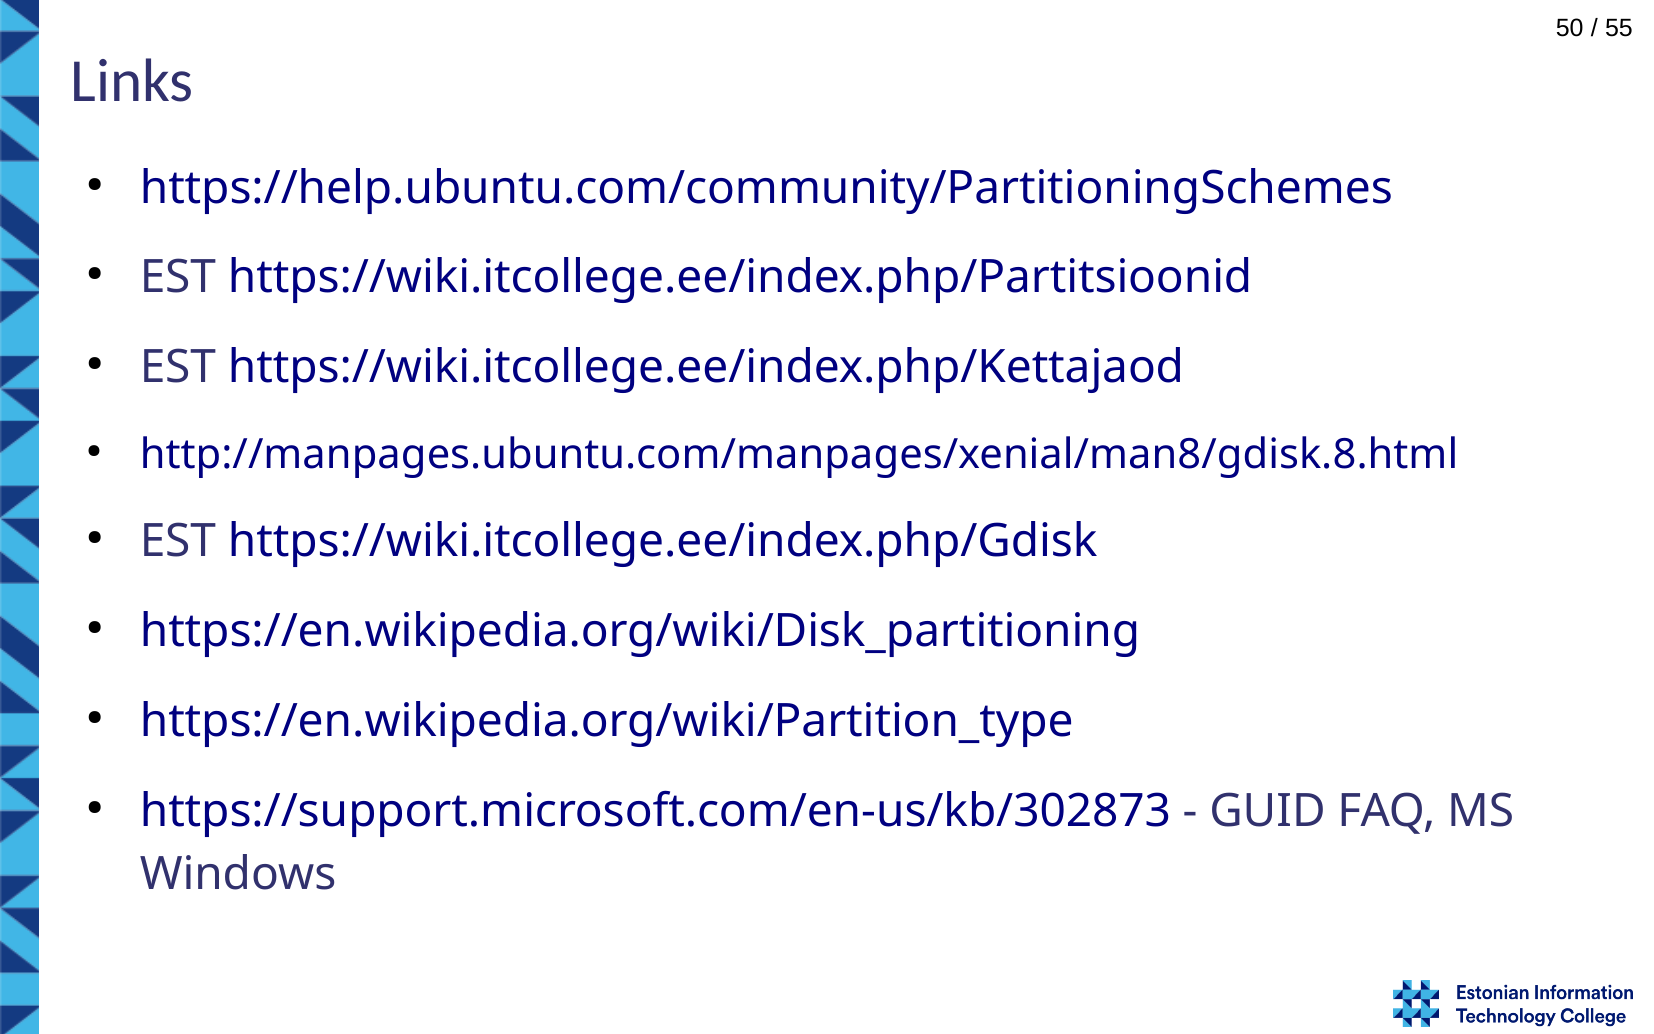

# Links
https://help.ubuntu.com/community/PartitioningSchemes
EST https://wiki.itcollege.ee/index.php/Partitsioonid
EST https://wiki.itcollege.ee/index.php/Kettajaod
http://manpages.ubuntu.com/manpages/xenial/man8/gdisk.8.html
EST https://wiki.itcollege.ee/index.php/Gdisk
https://en.wikipedia.org/wiki/Disk_partitioning
https://en.wikipedia.org/wiki/Partition_type
https://support.microsoft.com/en-us/kb/302873 - GUID FAQ, MS Windows